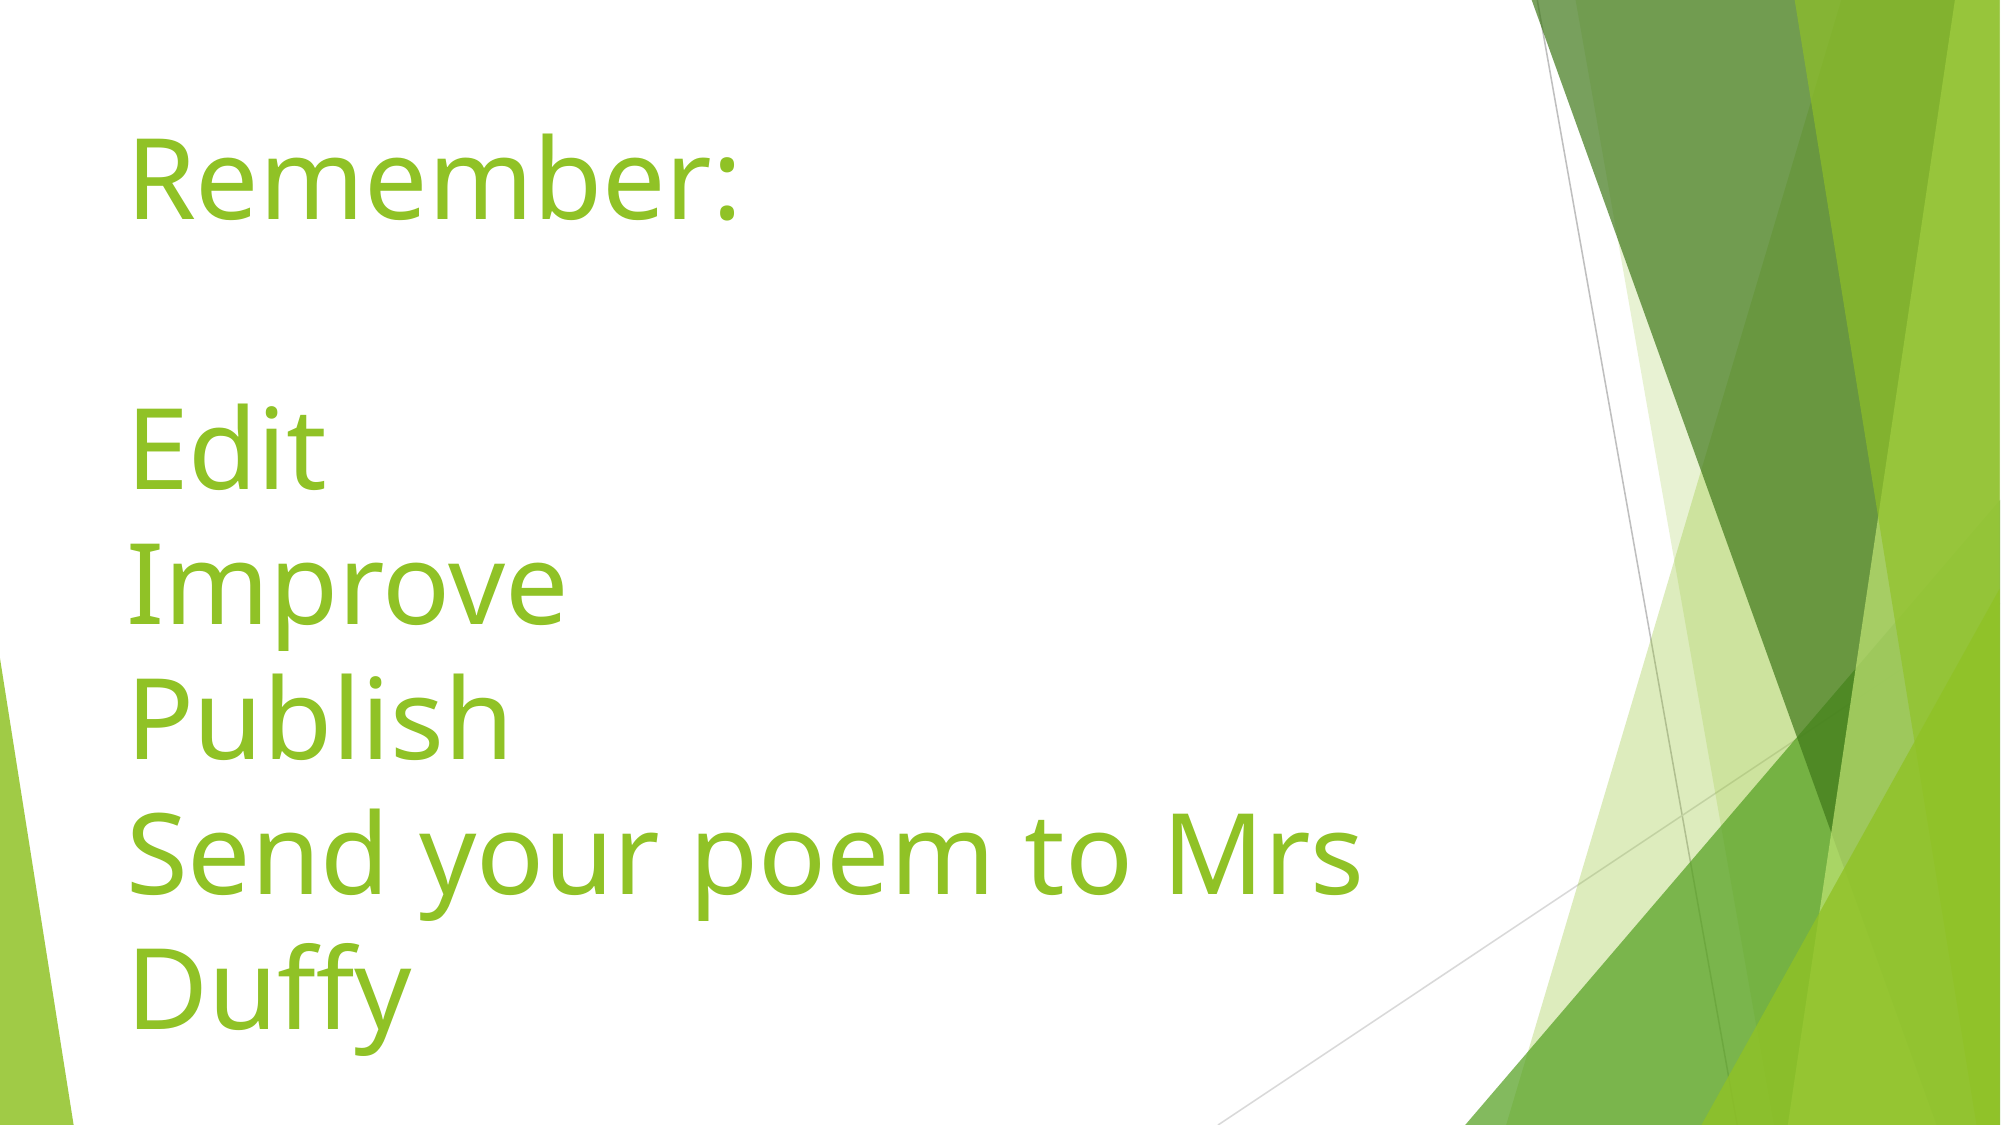

# Remember: Edit Improve Publish Send your poem to Mrs Duffy